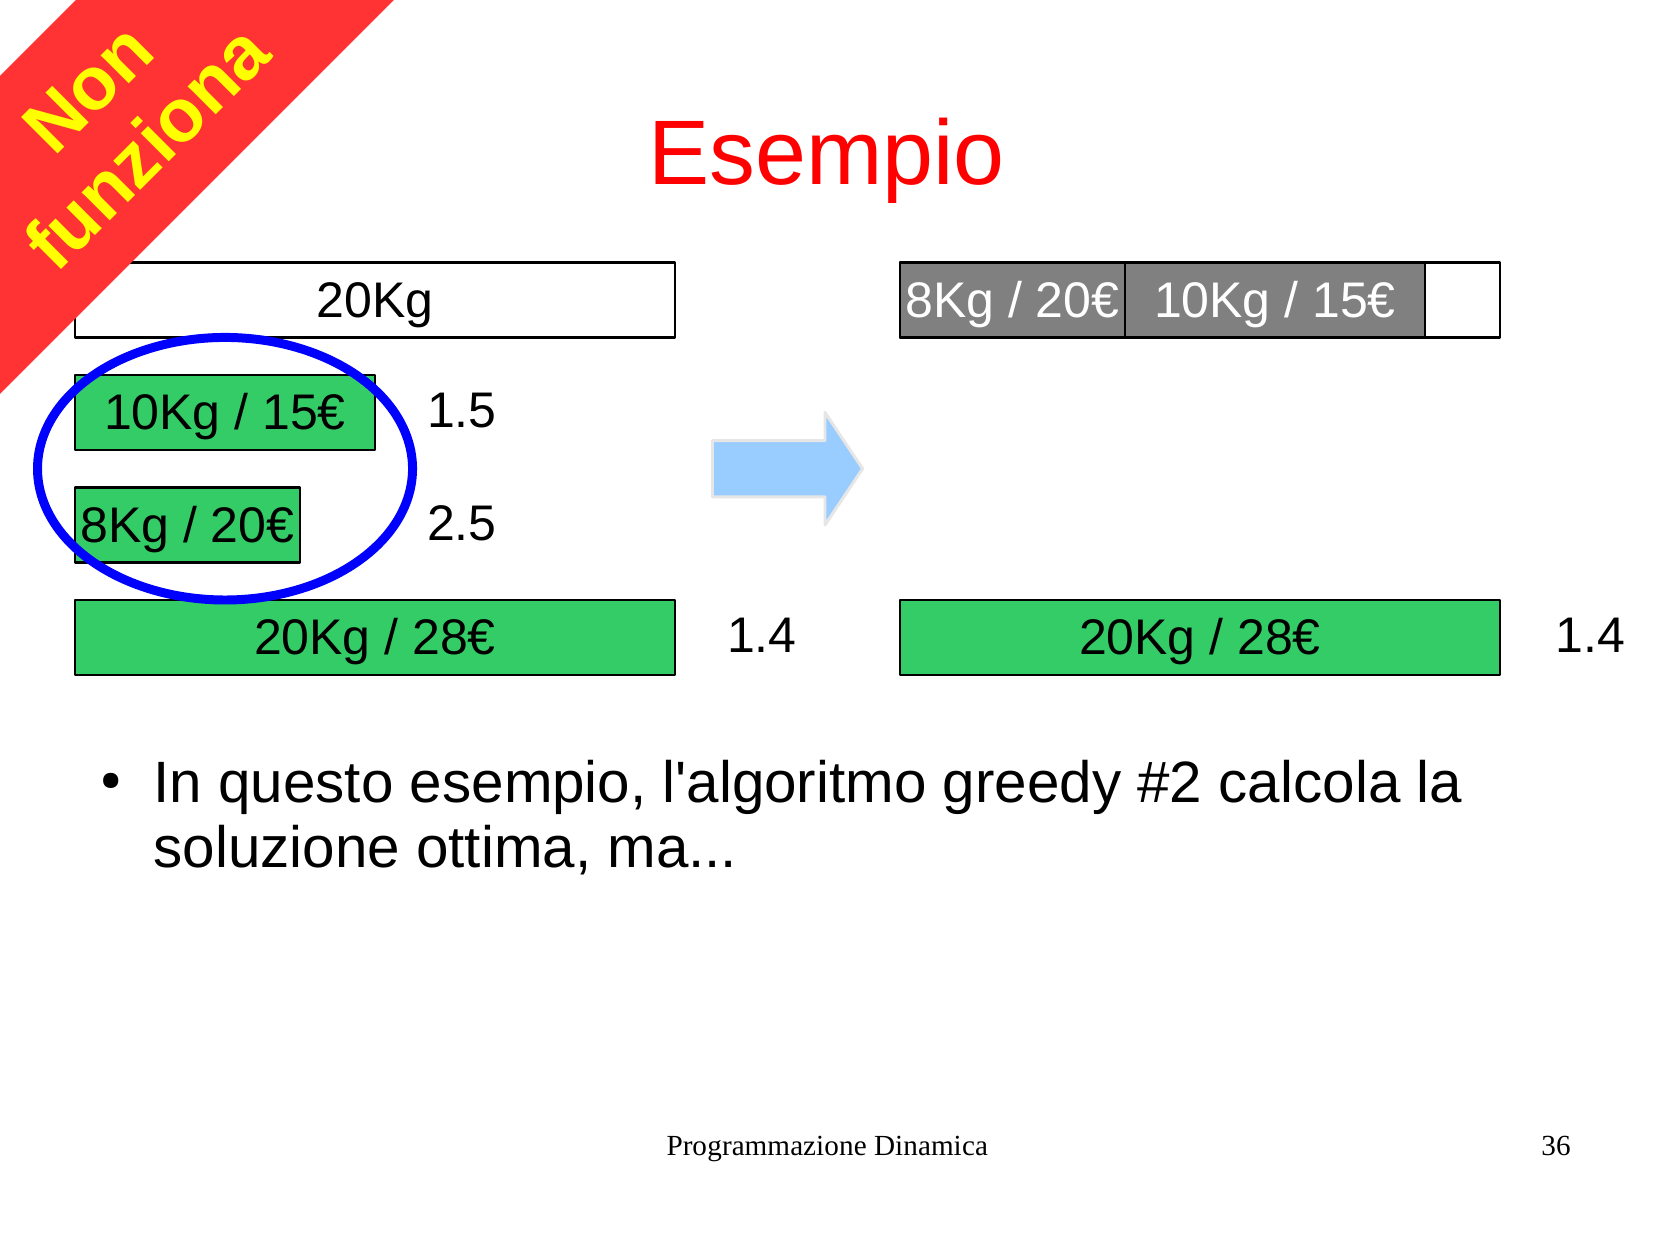

Non
funziona
# Esempio
20Kg
8Kg / 20€
10Kg / 15€
10Kg / 15€
1.5
8Kg / 20€
2.5
20Kg / 28€
1.4
20Kg / 28€
1.4
In questo esempio, l'algoritmo greedy #2 calcola la soluzione ottima, ma...
Programmazione Dinamica
36